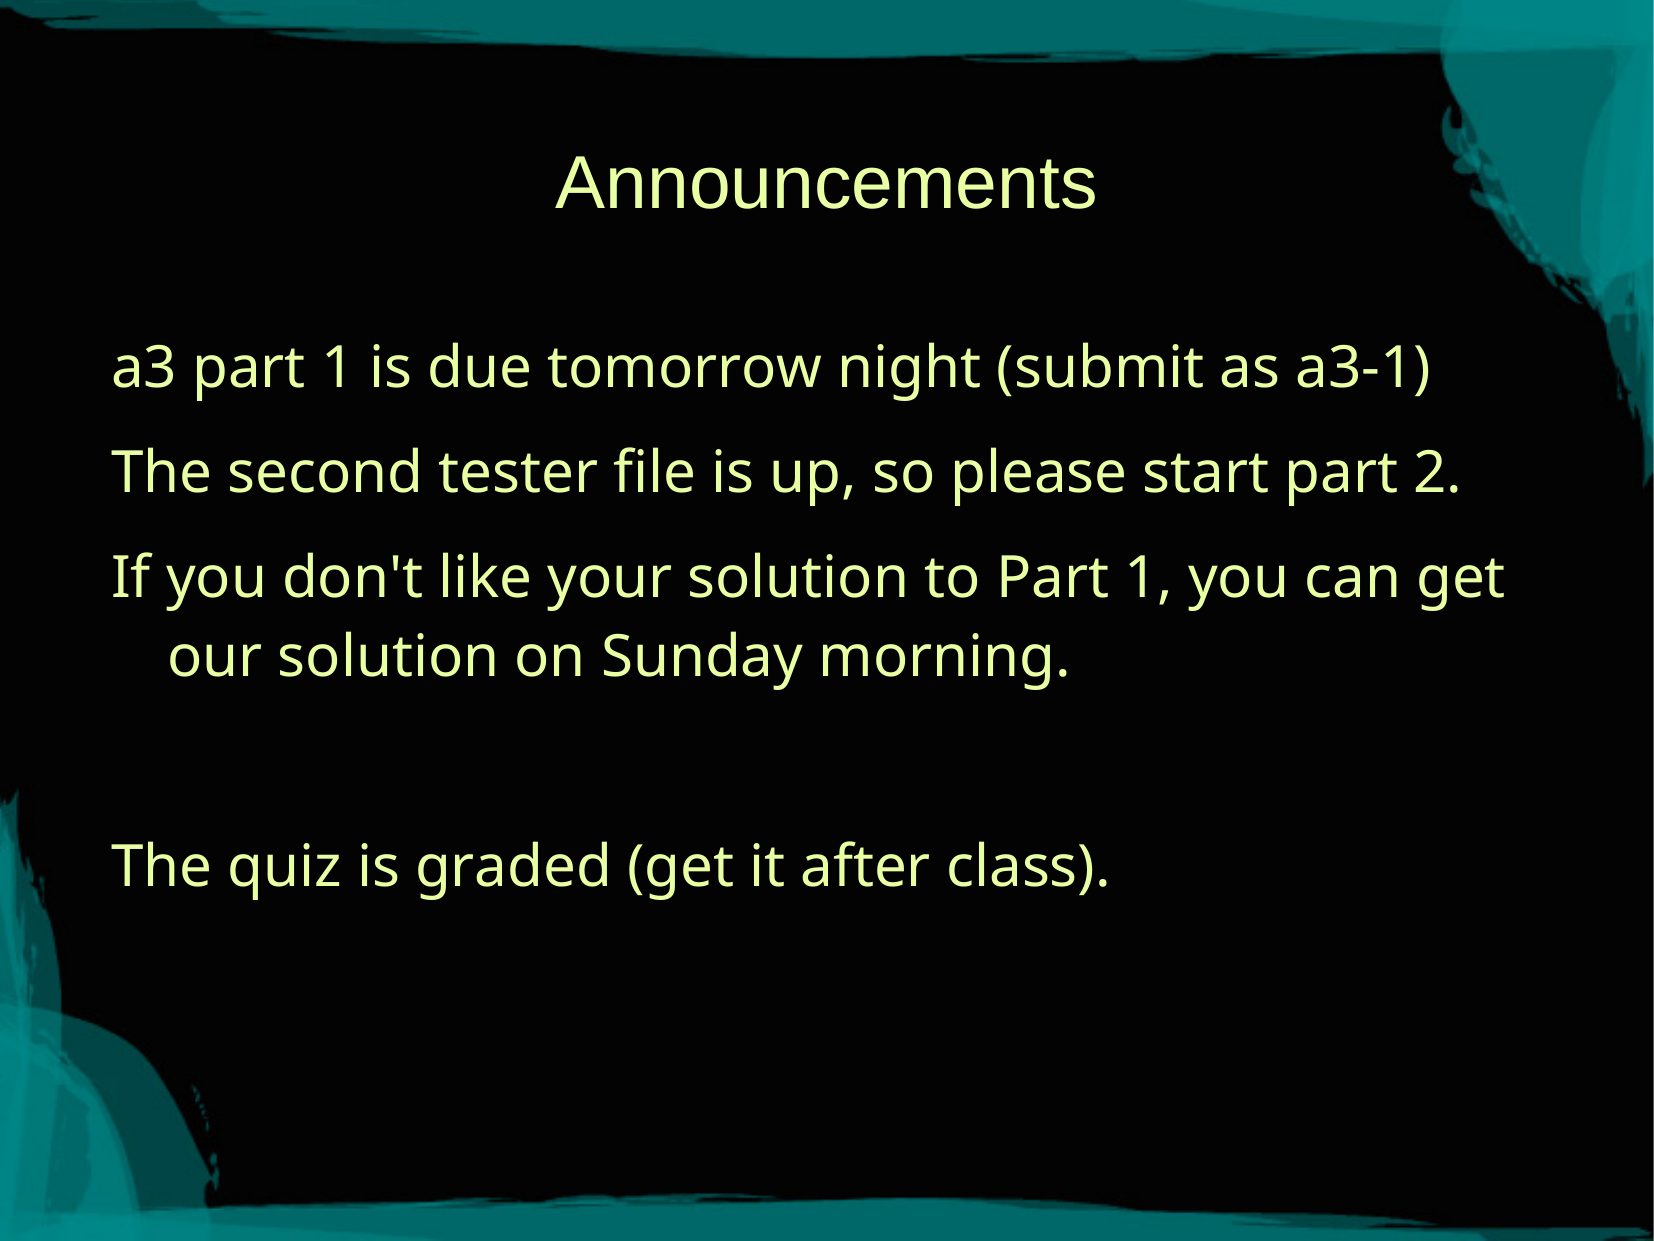

# Announcements
a3 part 1 is due tomorrow night (submit as a3-1)
The second tester file is up, so please start part 2.
If you don't like your solution to Part 1, you can get our solution on Sunday morning.
The quiz is graded (get it after class).